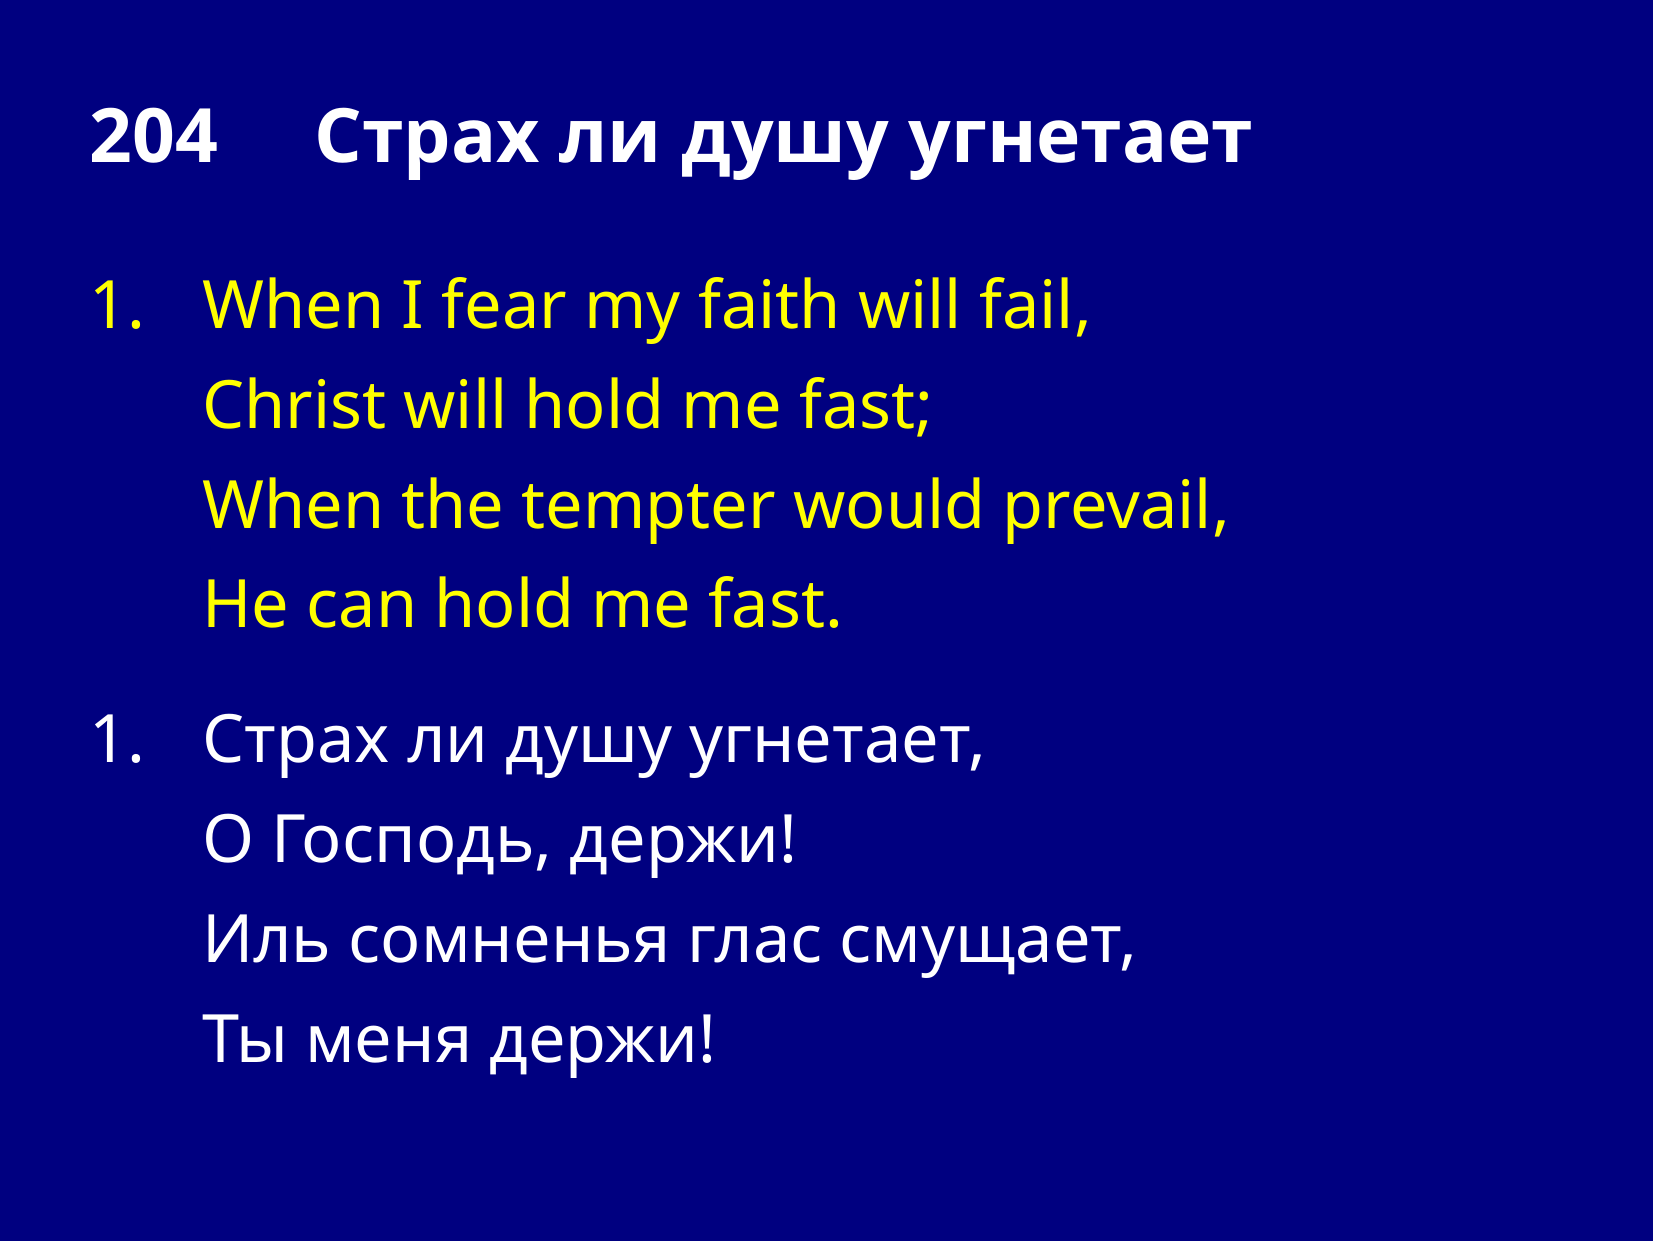

204	Страх ли душу угнетает
1.	When I fear my faith will fail,
	Christ will hold me fast;
	When the tempter would prevail,
	He can hold me fast.
1.	Страх ли душу угнетает,
	О Господь, держи!
	Иль сомненья глас смущает,
	Ты меня держи!